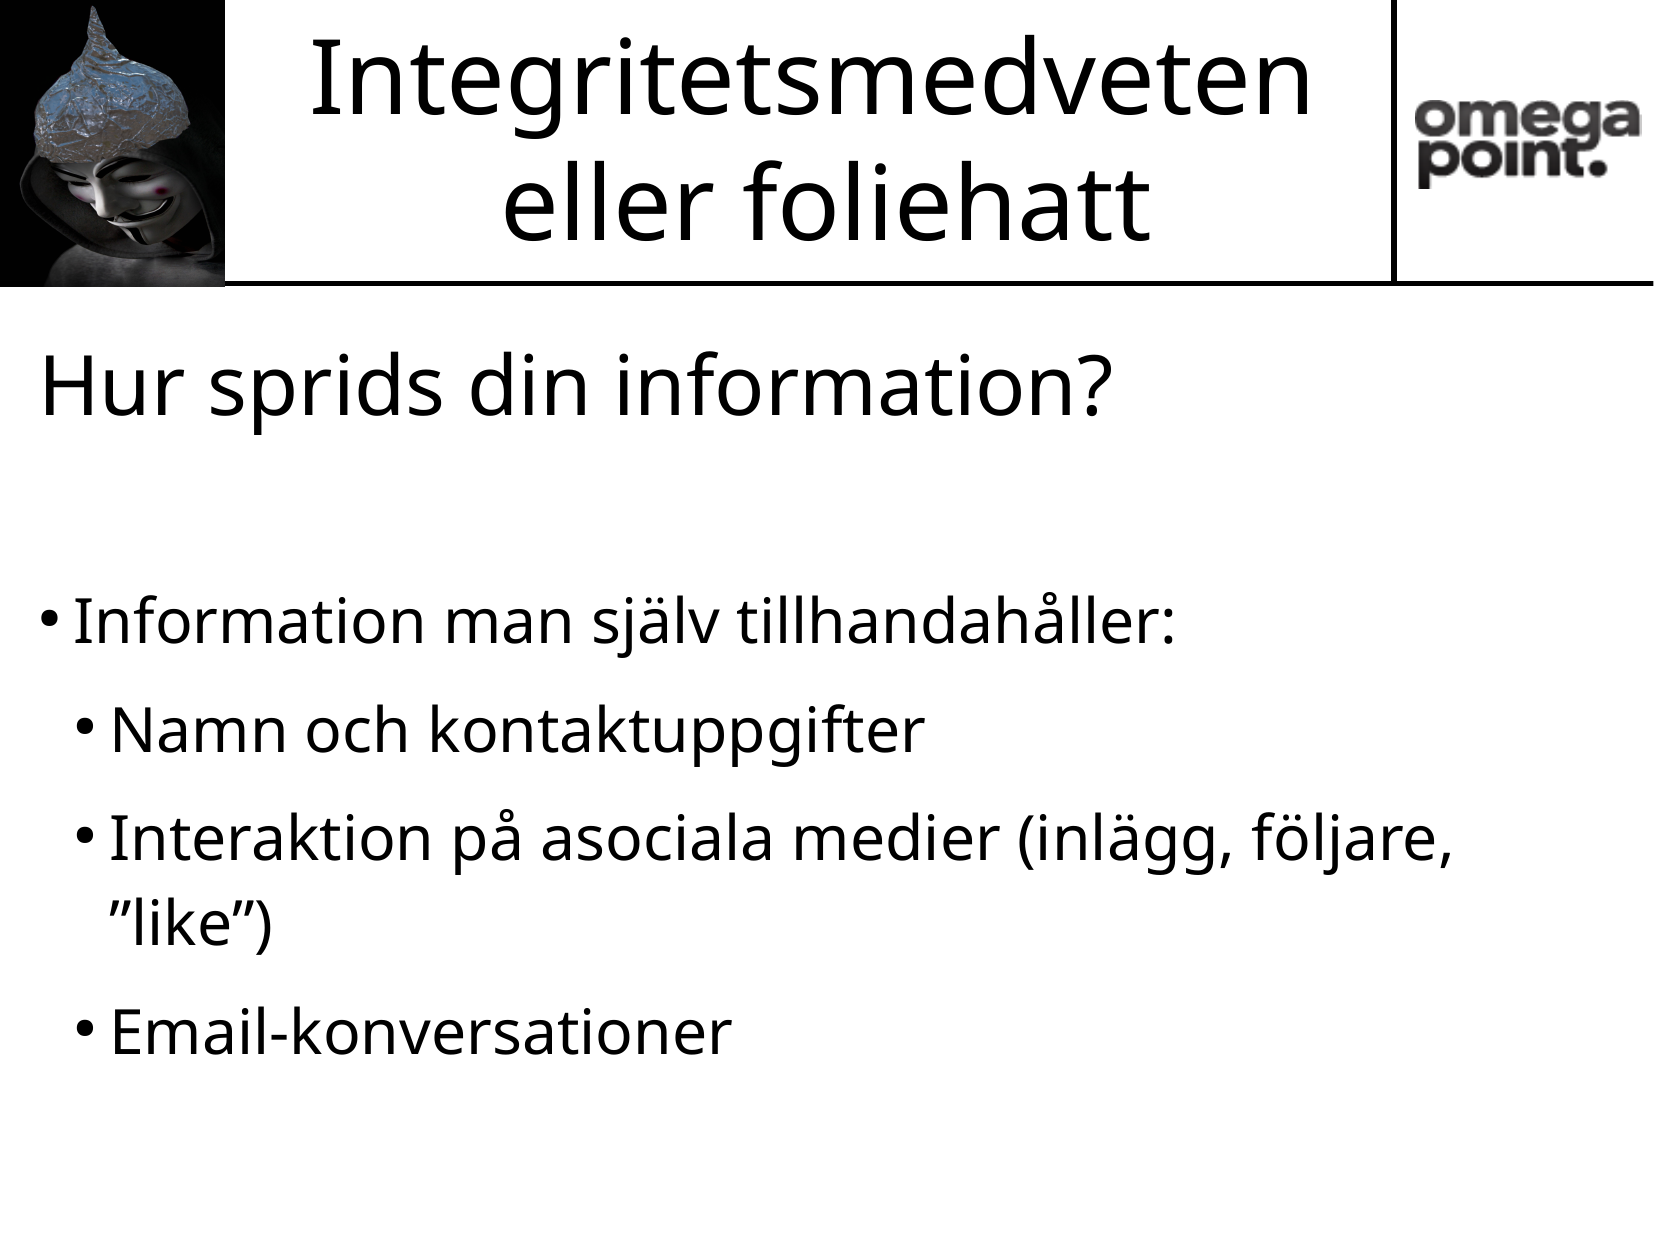

Integritetsmedveten
eller foliehatt
Hur sprids din information?
Information man själv tillhandahåller:
Namn och kontaktuppgifter
Interaktion på asociala medier (inlägg, följare, ”like”)
Email-konversationer